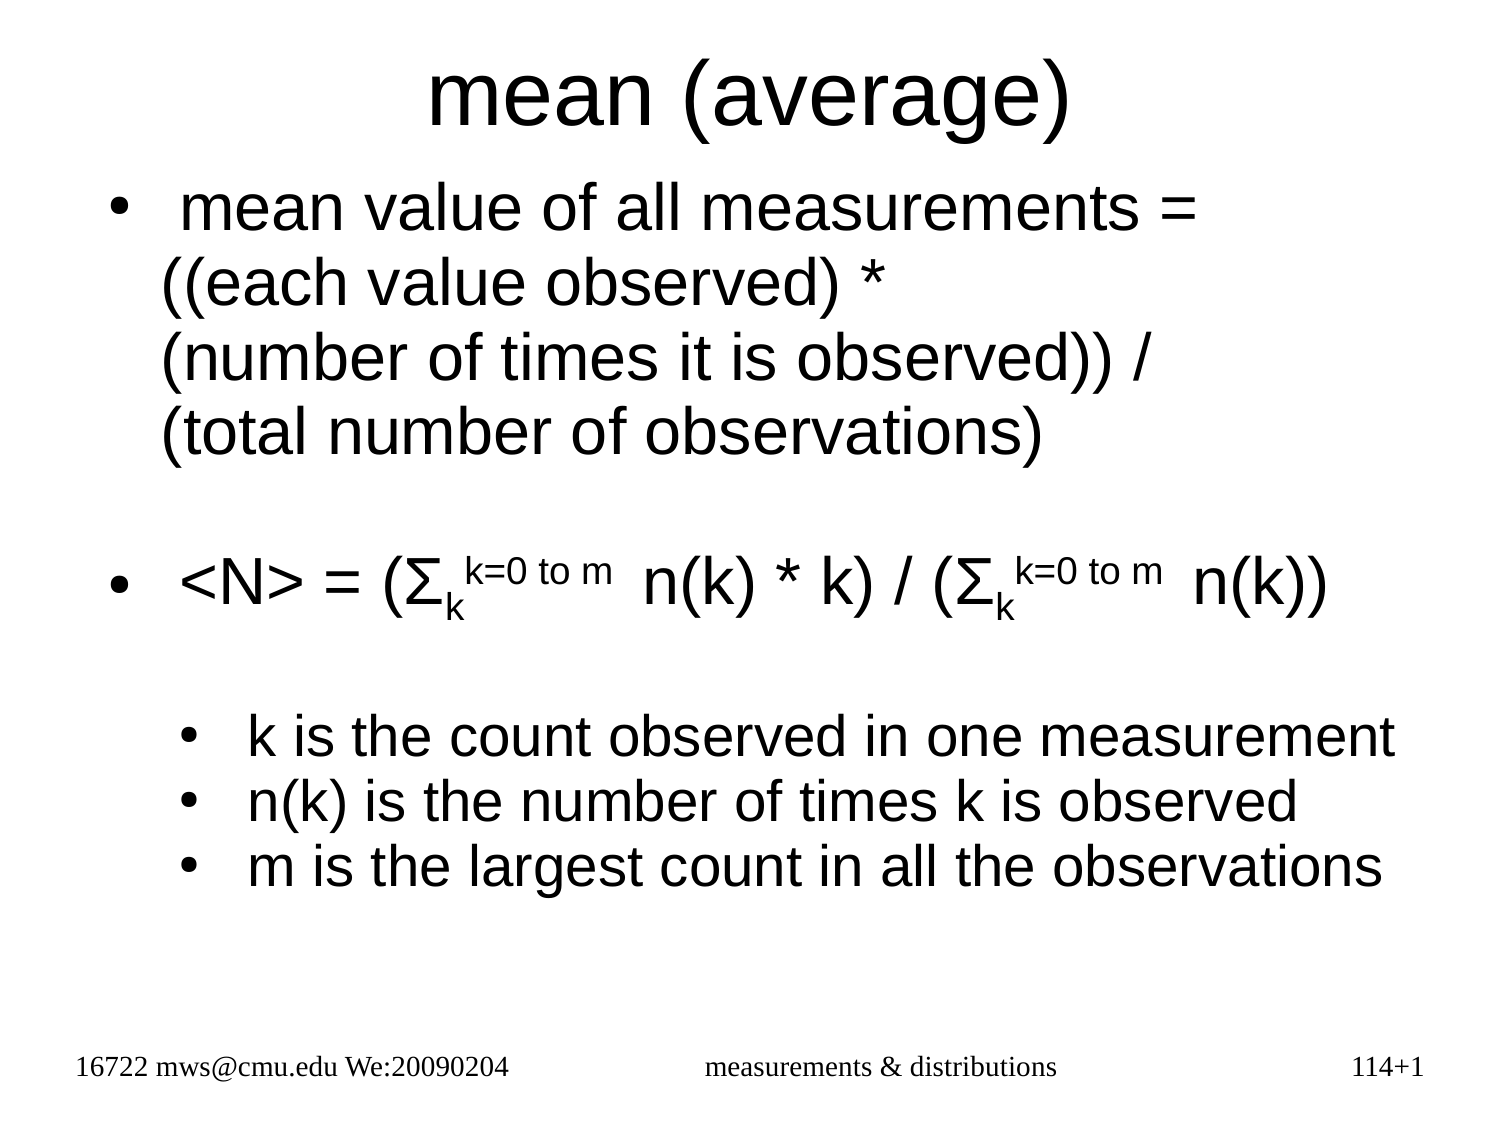

# mean (average)
 mean value of all measurements =
((each value observed) *
(number of times it is observed)) /
(total number of observations)
 <N> = (Σkk=0 to m n(k) * k) / (Σkk=0 to m n(k))
 k is the count observed in one measurement
 n(k) is the number of times k is observed
 m is the largest count in all the observations
16722 mws@cmu.edu We:20090204
measurements & distributions
1